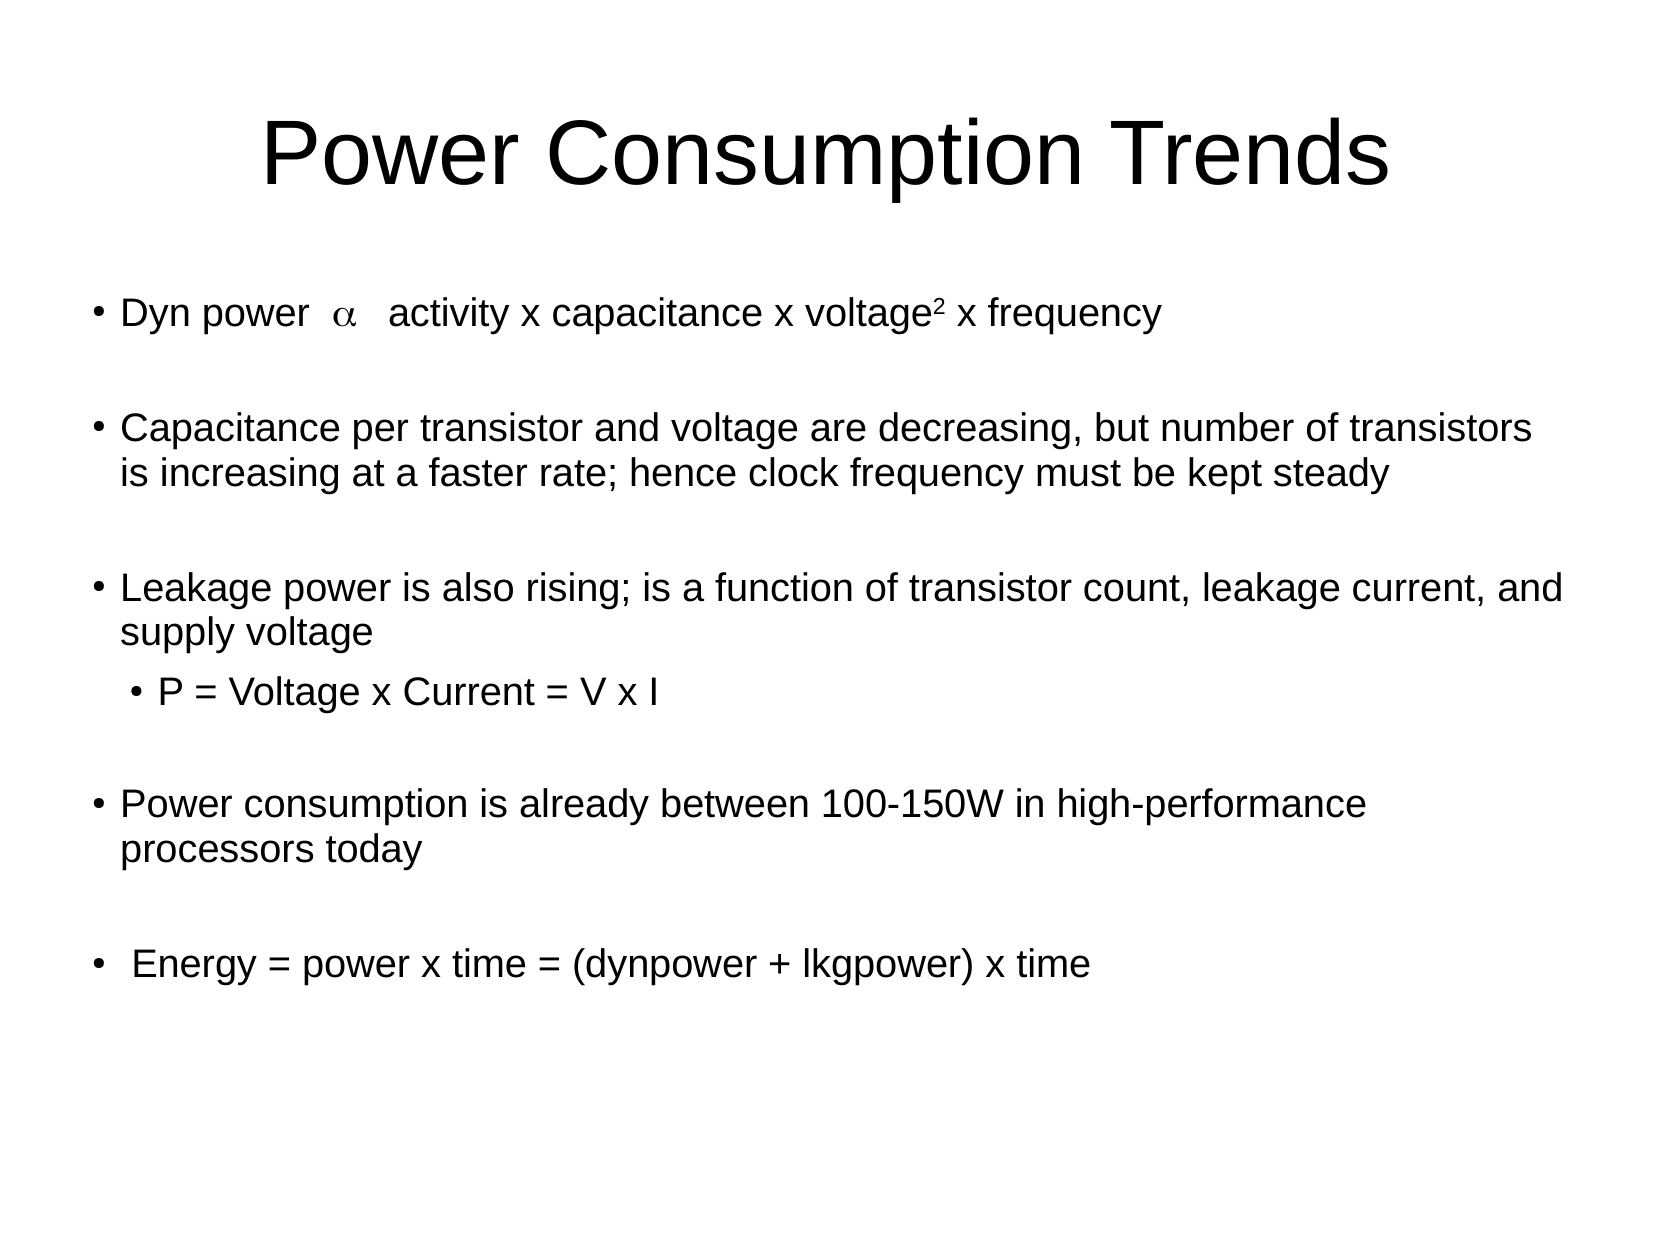

# Power Consumption Trends
Dyn power  activity x capacitance x voltage2 x frequency
Capacitance per transistor and voltage are decreasing, but number of transistors is increasing at a faster rate; hence clock frequency must be kept steady
Leakage power is also rising; is a function of transistor count, leakage current, and supply voltage
P = Voltage x Current = V x I
Power consumption is already between 100-150W in high-performance processors today
 Energy = power x time = (dynpower + lkgpower) x time